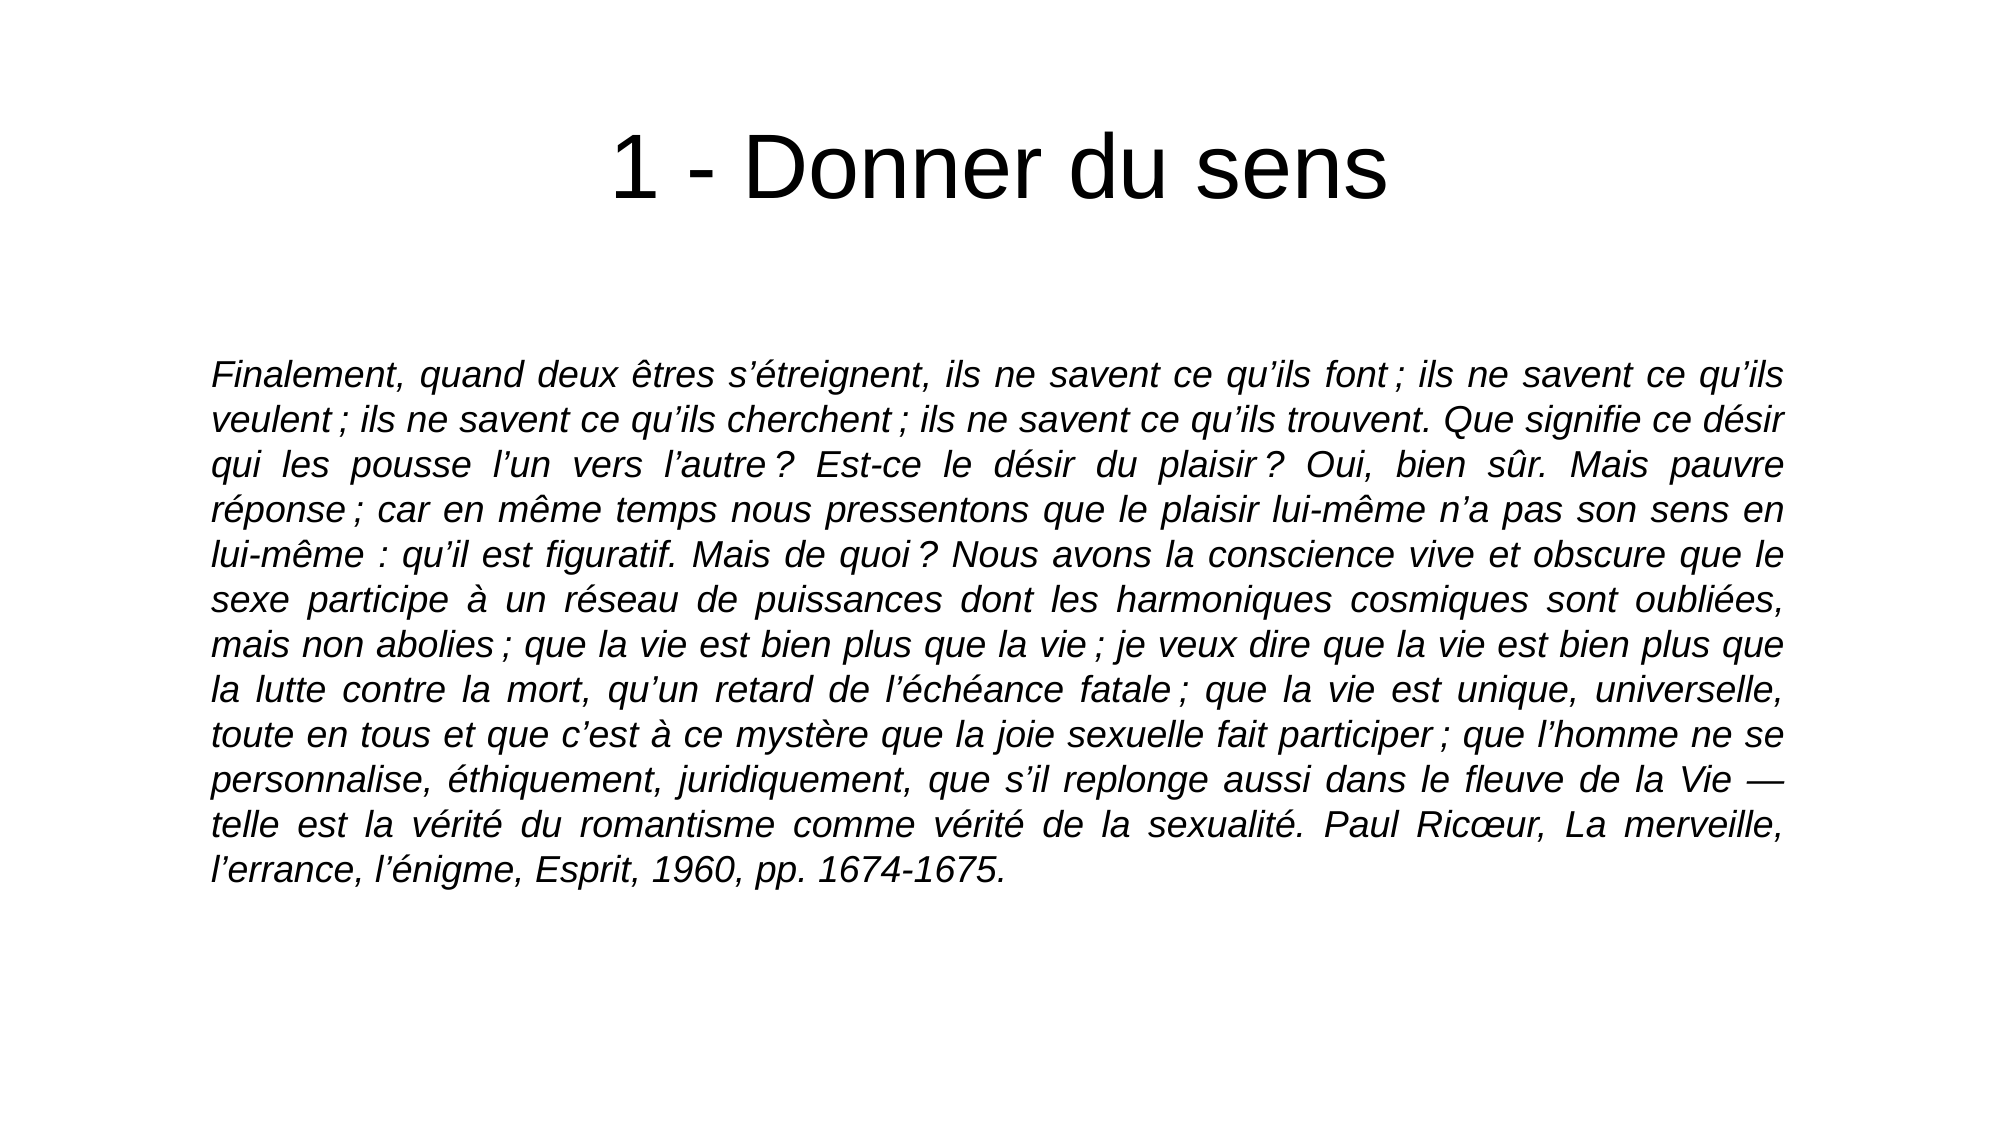

# 1 - Donner du sens
Finalement, quand deux êtres s’étreignent, ils ne savent ce qu’ils font ; ils ne savent ce qu’ils veulent ; ils ne savent ce qu’ils cherchent ; ils ne savent ce qu’ils trouvent. Que signifie ce désir qui les pousse l’un vers l’autre ? Est-ce le désir du plaisir ? Oui, bien sûr. Mais pauvre réponse ; car en même temps nous pressentons que le plaisir lui-même n’a pas son sens en lui-même : qu’il est figuratif. Mais de quoi ? Nous avons la conscience vive et obscure que le sexe participe à un réseau de puissances dont les harmoniques cosmiques sont oubliées, mais non abolies ; que la vie est bien plus que la vie ; je veux dire que la vie est bien plus que la lutte contre la mort, qu’un retard de l’échéance fatale ; que la vie est unique, universelle, toute en tous et que c’est à ce mystère que la joie sexuelle fait participer ; que l’homme ne se personnalise, éthiquement, juridiquement, que s’il replonge aussi dans le fleuve de la Vie —telle est la vérité du romantisme comme vérité de la sexualité. Paul Ricœur, La merveille, l’errance, l’énigme, Esprit, 1960, pp. 1674-1675.